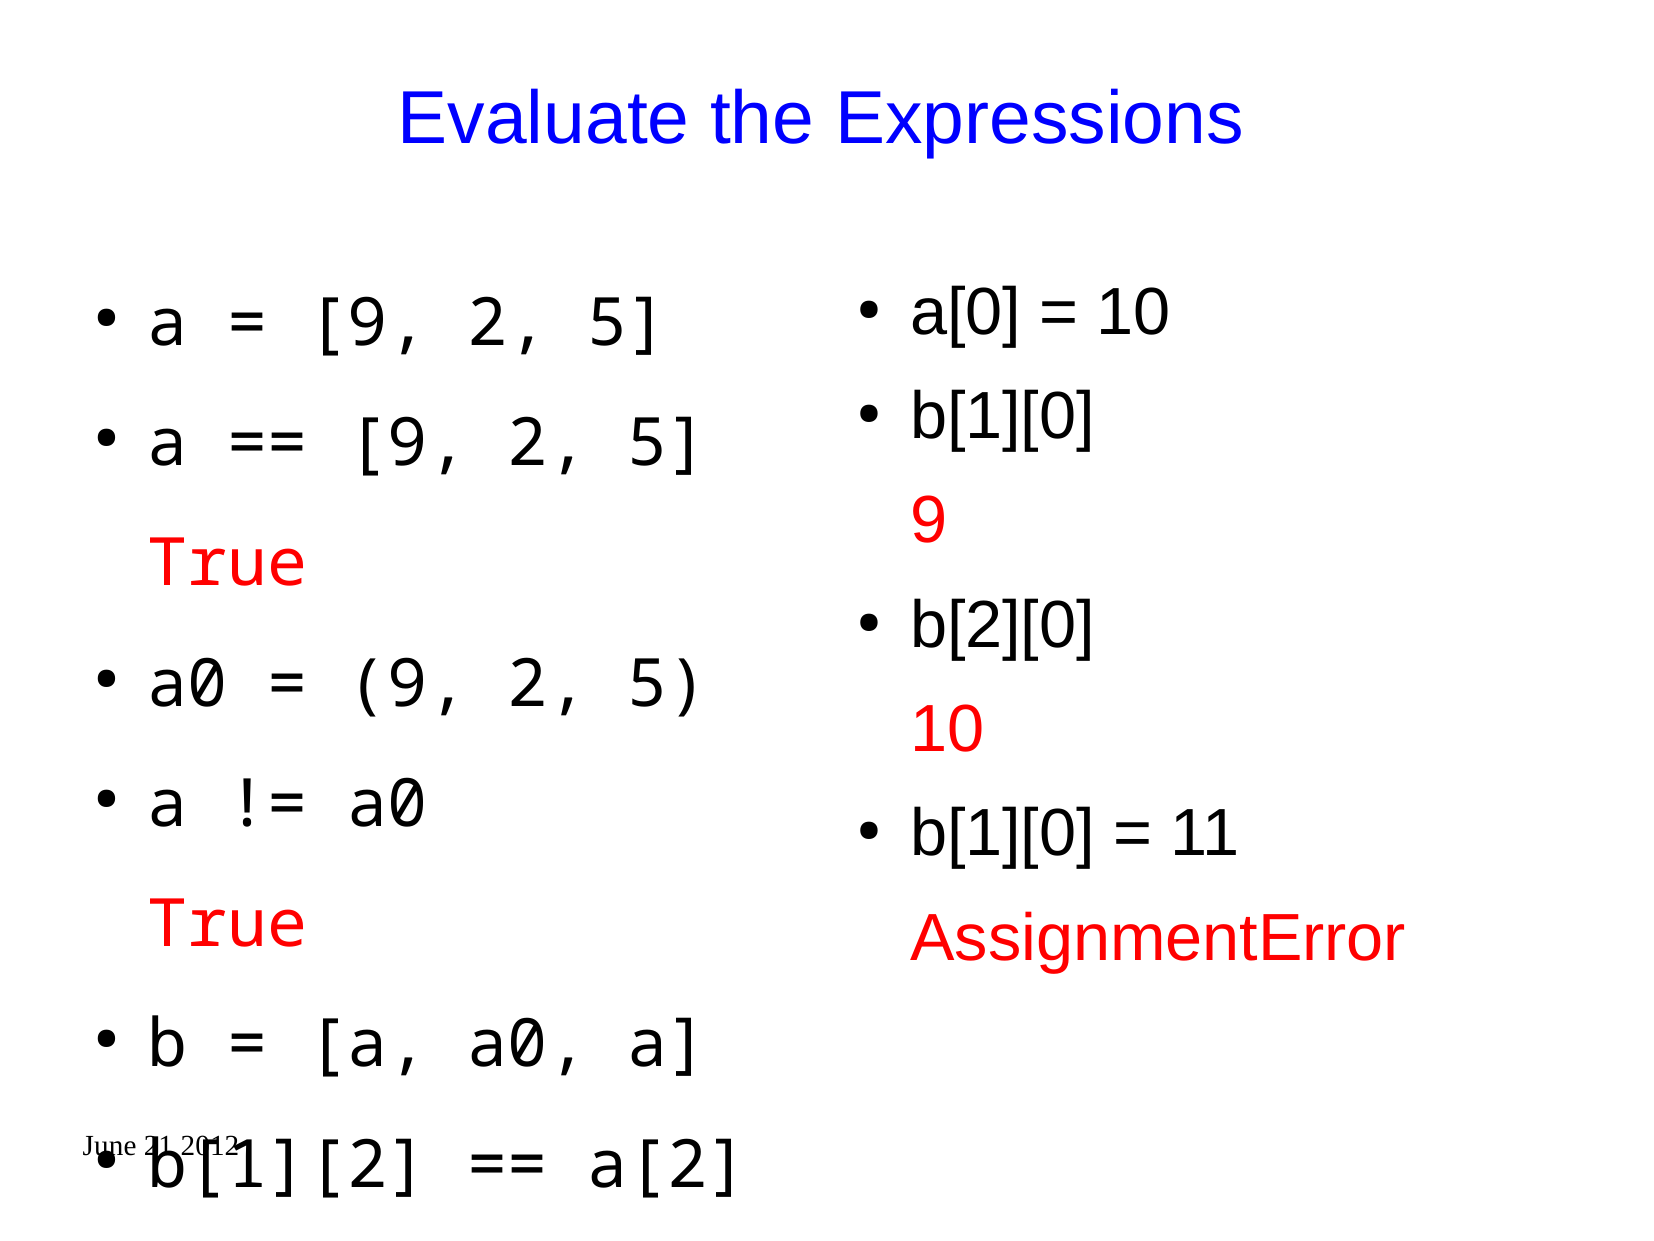

# Evaluate the Expressions
a = [9, 2, 5]
a == [9, 2, 5]
True
a0 = (9, 2, 5)
a != a0
True
b = [a, a0, a]
b[1][2] == a[2]
True
a[0] = 10
b[1][0]
9
b[2][0]
10
b[1][0] = 11
AssignmentError
June 21 2012